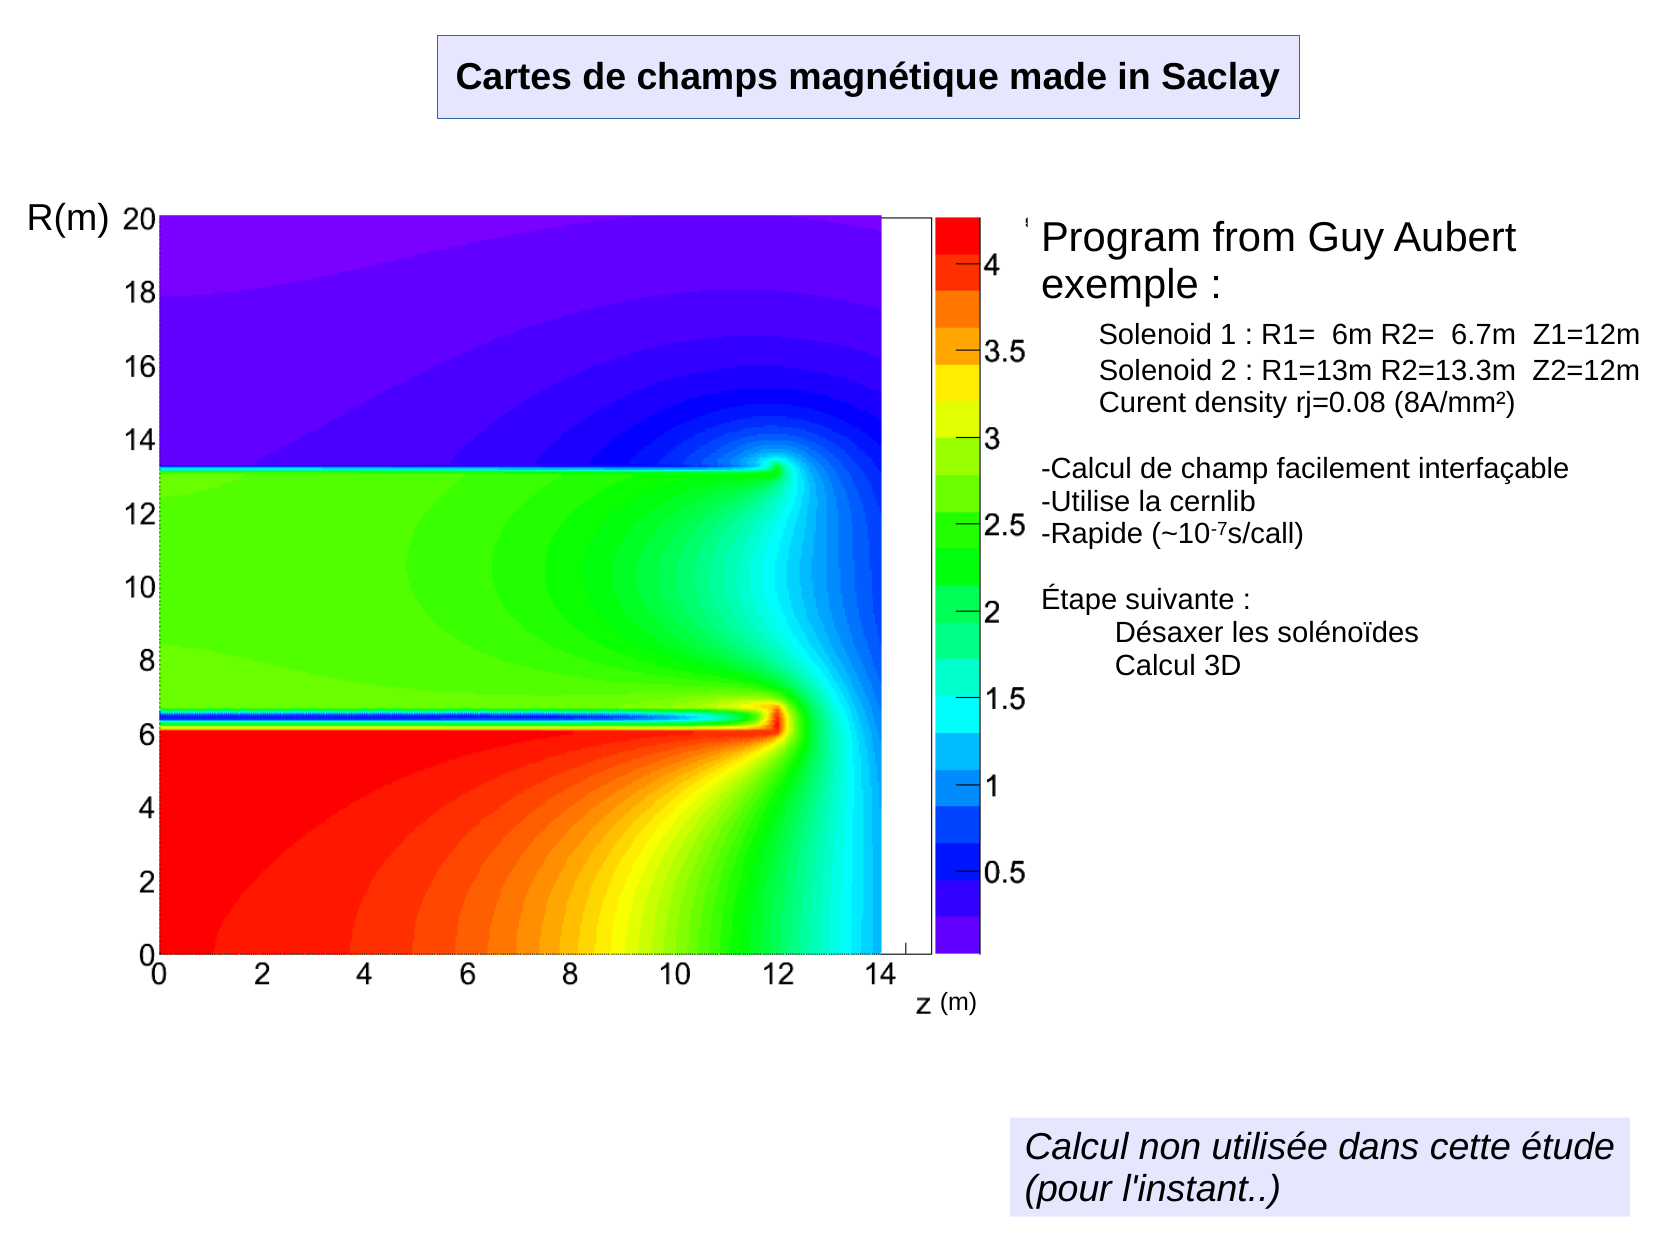

Cartes de champs magnétique made in Saclay
R(m)
Program from Guy Aubert
exemple :
 Solenoid 1 : R1= 6m R2= 6.7m Z1=12m
 Solenoid 2 : R1=13m R2=13.3m Z2=12m
 Curent density rj=0.08 (8A/mm²)
-Calcul de champ facilement interfaçable
-Utilise la cernlib
-Rapide (~10-7s/call)
Étape suivante :
	Désaxer les solénoïdes
	Calcul 3D
(m)
Calcul non utilisée dans cette étude
(pour l'instant..)